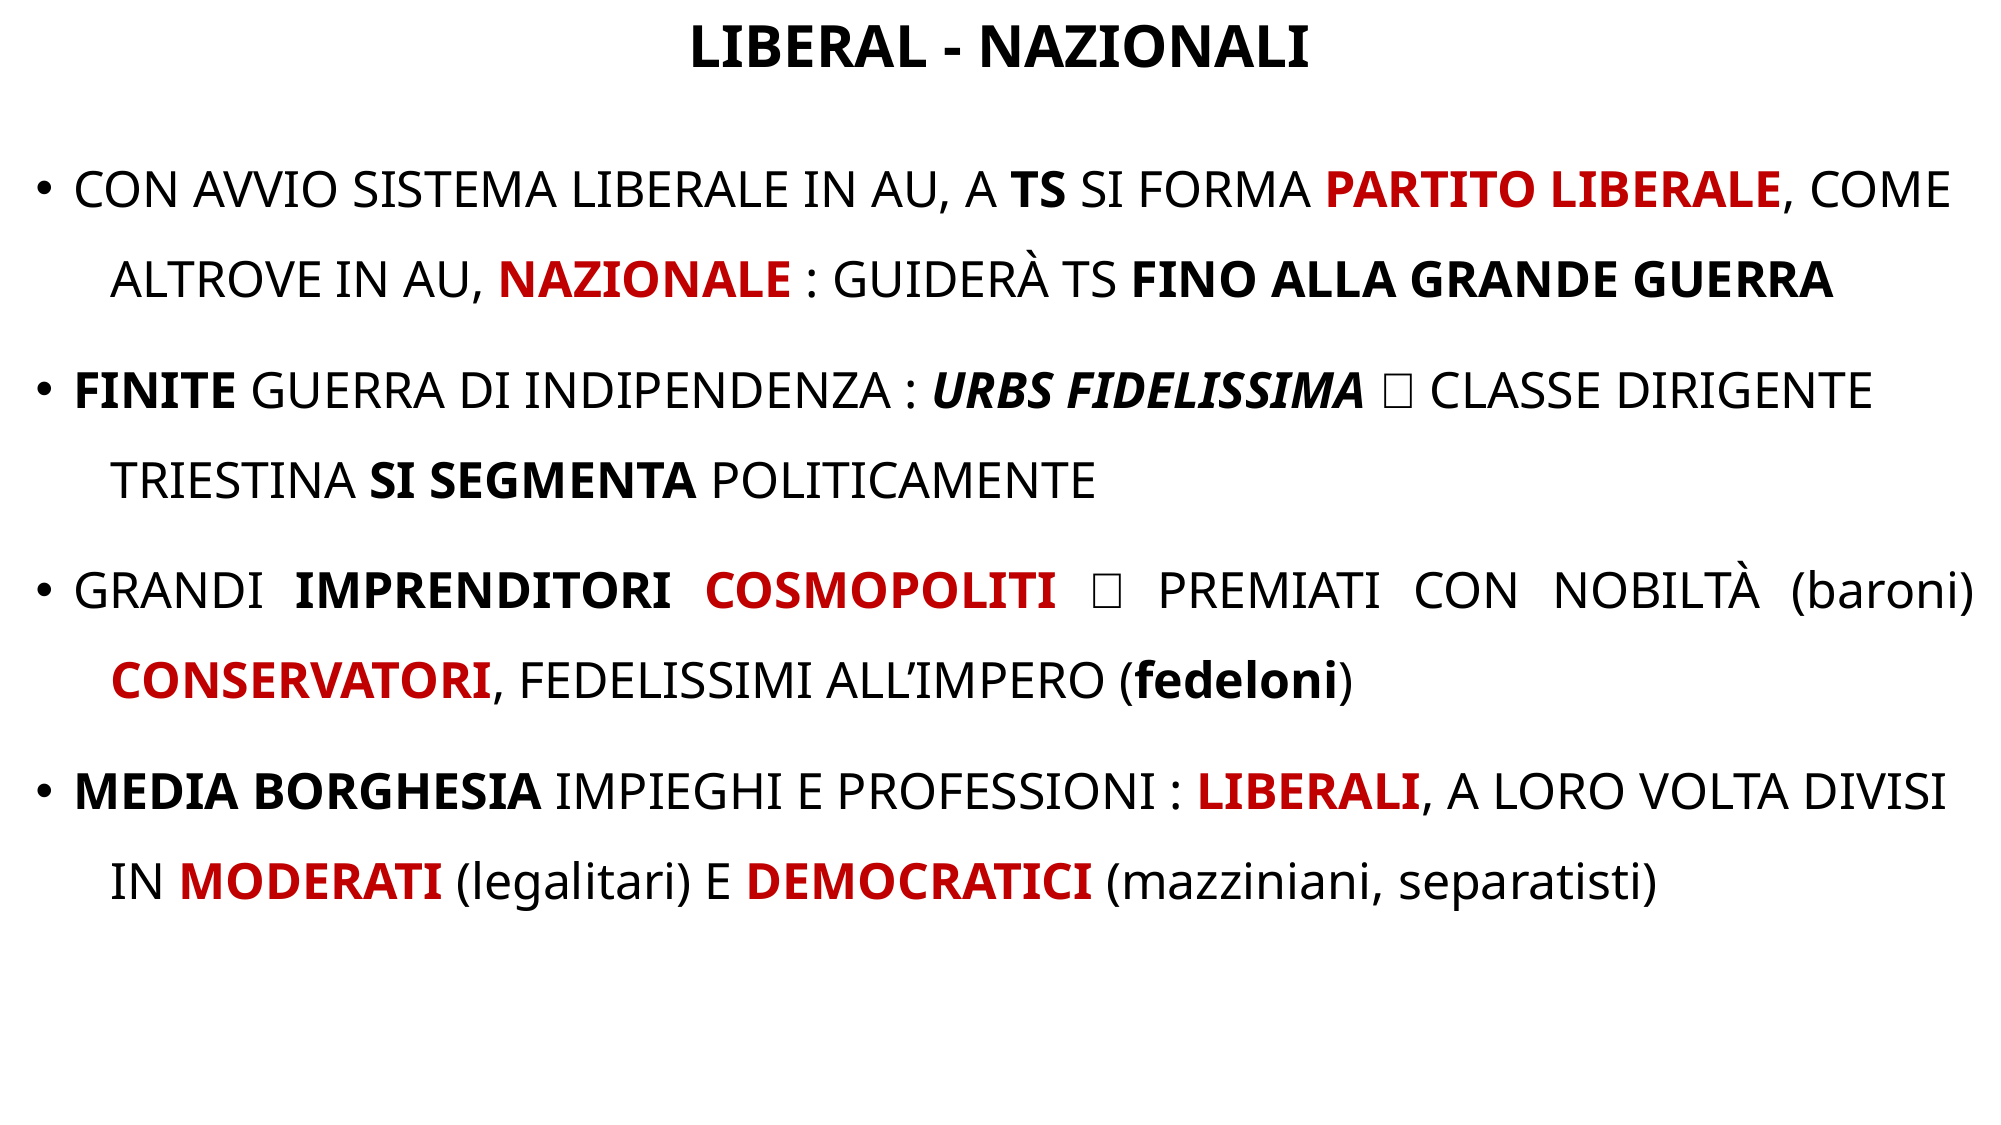

# LIBERAL - NAZIONALI
CON AVVIO SISTEMA LIBERALE IN AU, A TS SI FORMA PARTITO LIBERALE, COME ALTROVE IN AU, NAZIONALE : GUIDERÀ TS FINO ALLA GRANDE GUERRA
FINITE GUERRA DI INDIPENDENZA : URBS FIDELISSIMA  CLASSE DIRIGENTE TRIESTINA SI SEGMENTA POLITICAMENTE
GRANDI IMPRENDITORI COSMOPOLITI  PREMIATI CON NOBILTÀ (baroni) CONSERVATORI, FEDELISSIMI ALL’IMPERO (fedeloni)
MEDIA BORGHESIA IMPIEGHI E PROFESSIONI : LIBERALI, A LORO VOLTA DIVISI IN MODERATI (legalitari) E DEMOCRATICI (mazziniani, separatisti)